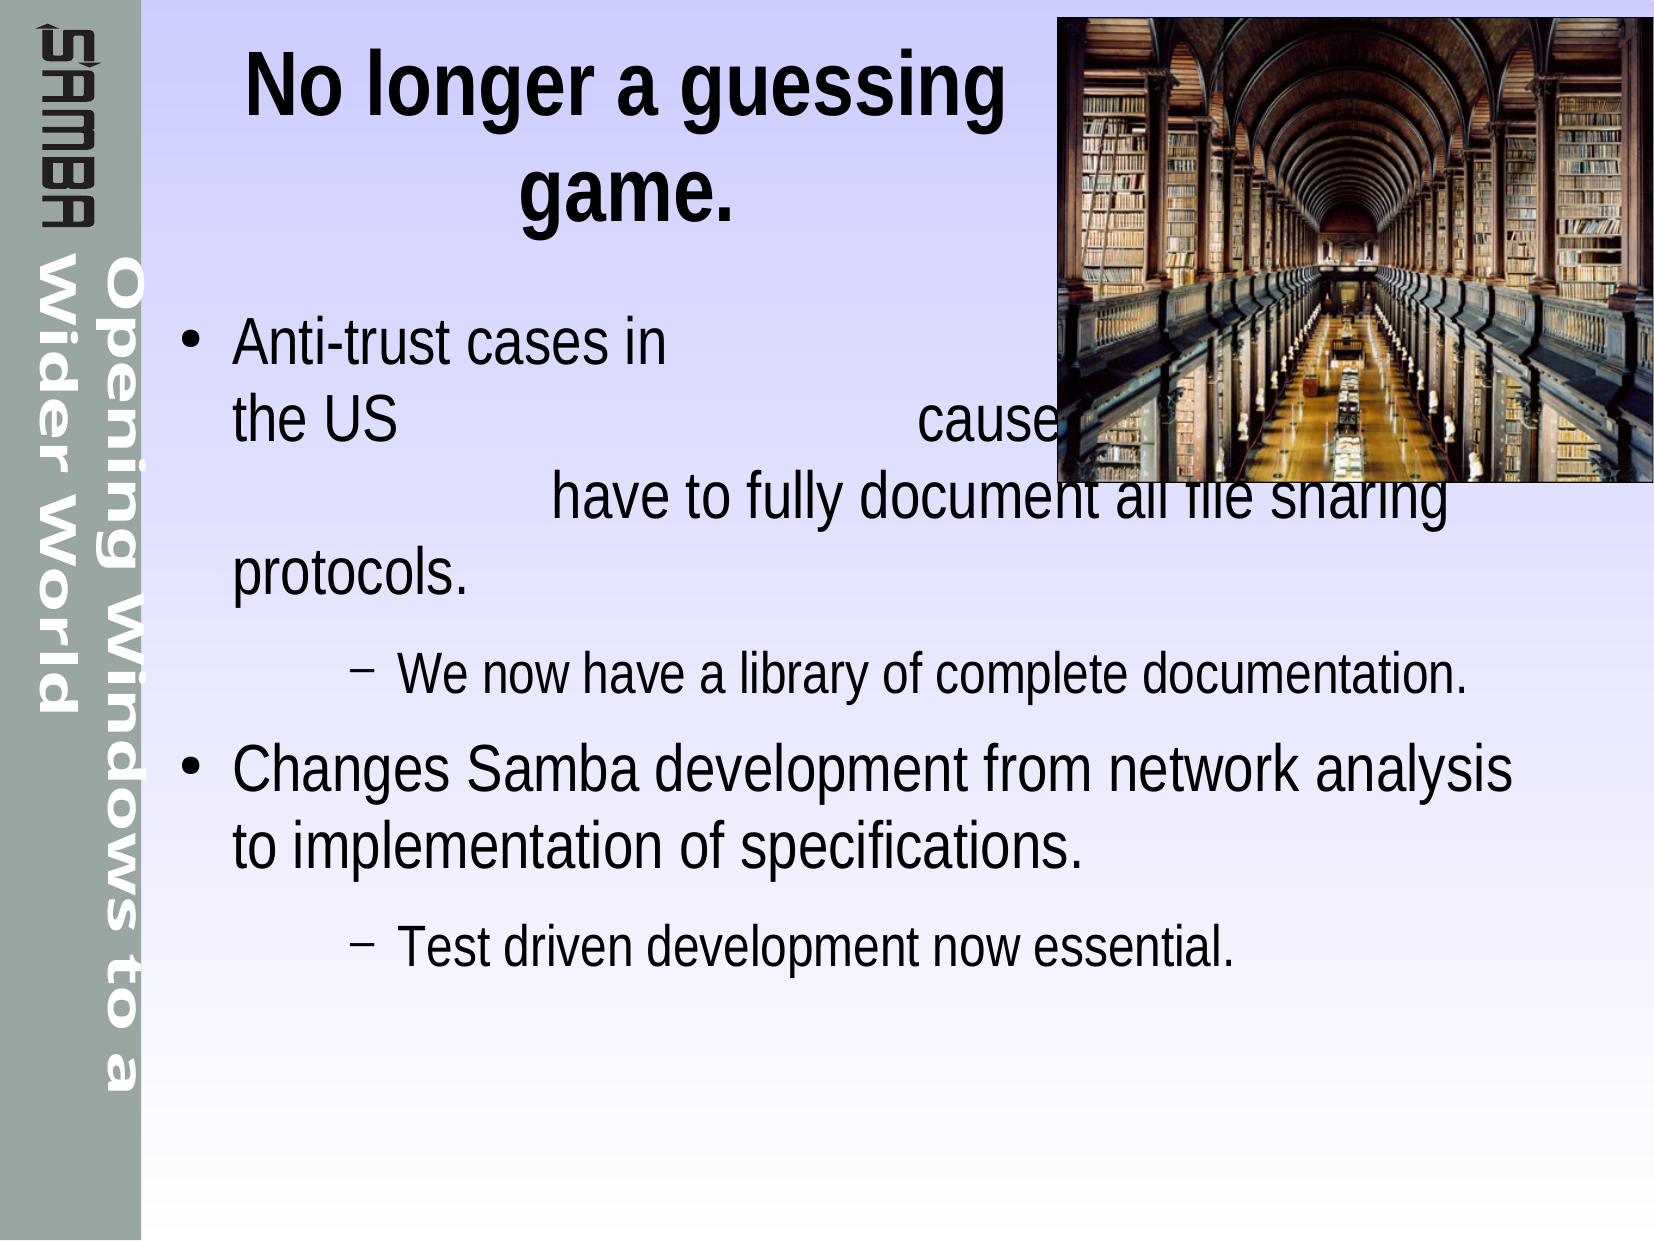

# No longer a guessing game.
Anti-trust cases in Europe and the US caused Microsoft to have to fully document all file sharing protocols.
We now have a library of complete documentation.
Changes Samba development from network analysis to implementation of specifications.
Test driven development now essential.